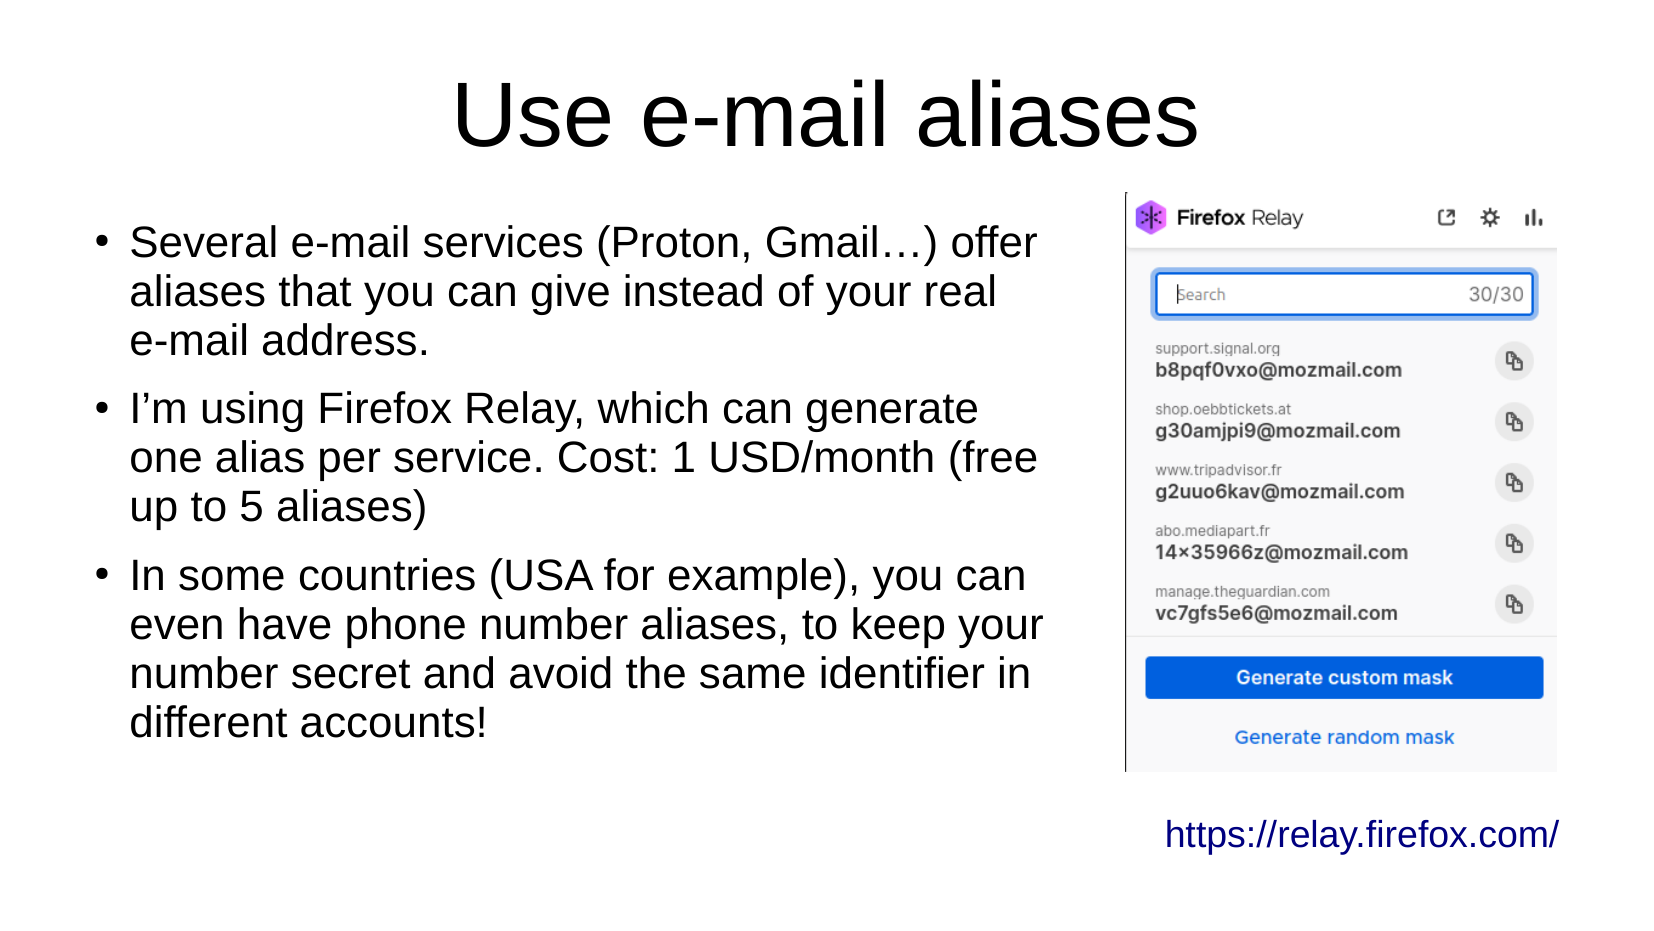

# Use e-mail aliases
Several e-mail services (Proton, Gmail…) offer aliases that you can give instead of your real e-mail address.
I’m using Firefox Relay, which can generate one alias per service. Cost: 1 USD/month (free up to 5 aliases)
In some countries (USA for example), you can even have phone number aliases, to keep your number secret and avoid the same identifier in different accounts!
https://relay.firefox.com/